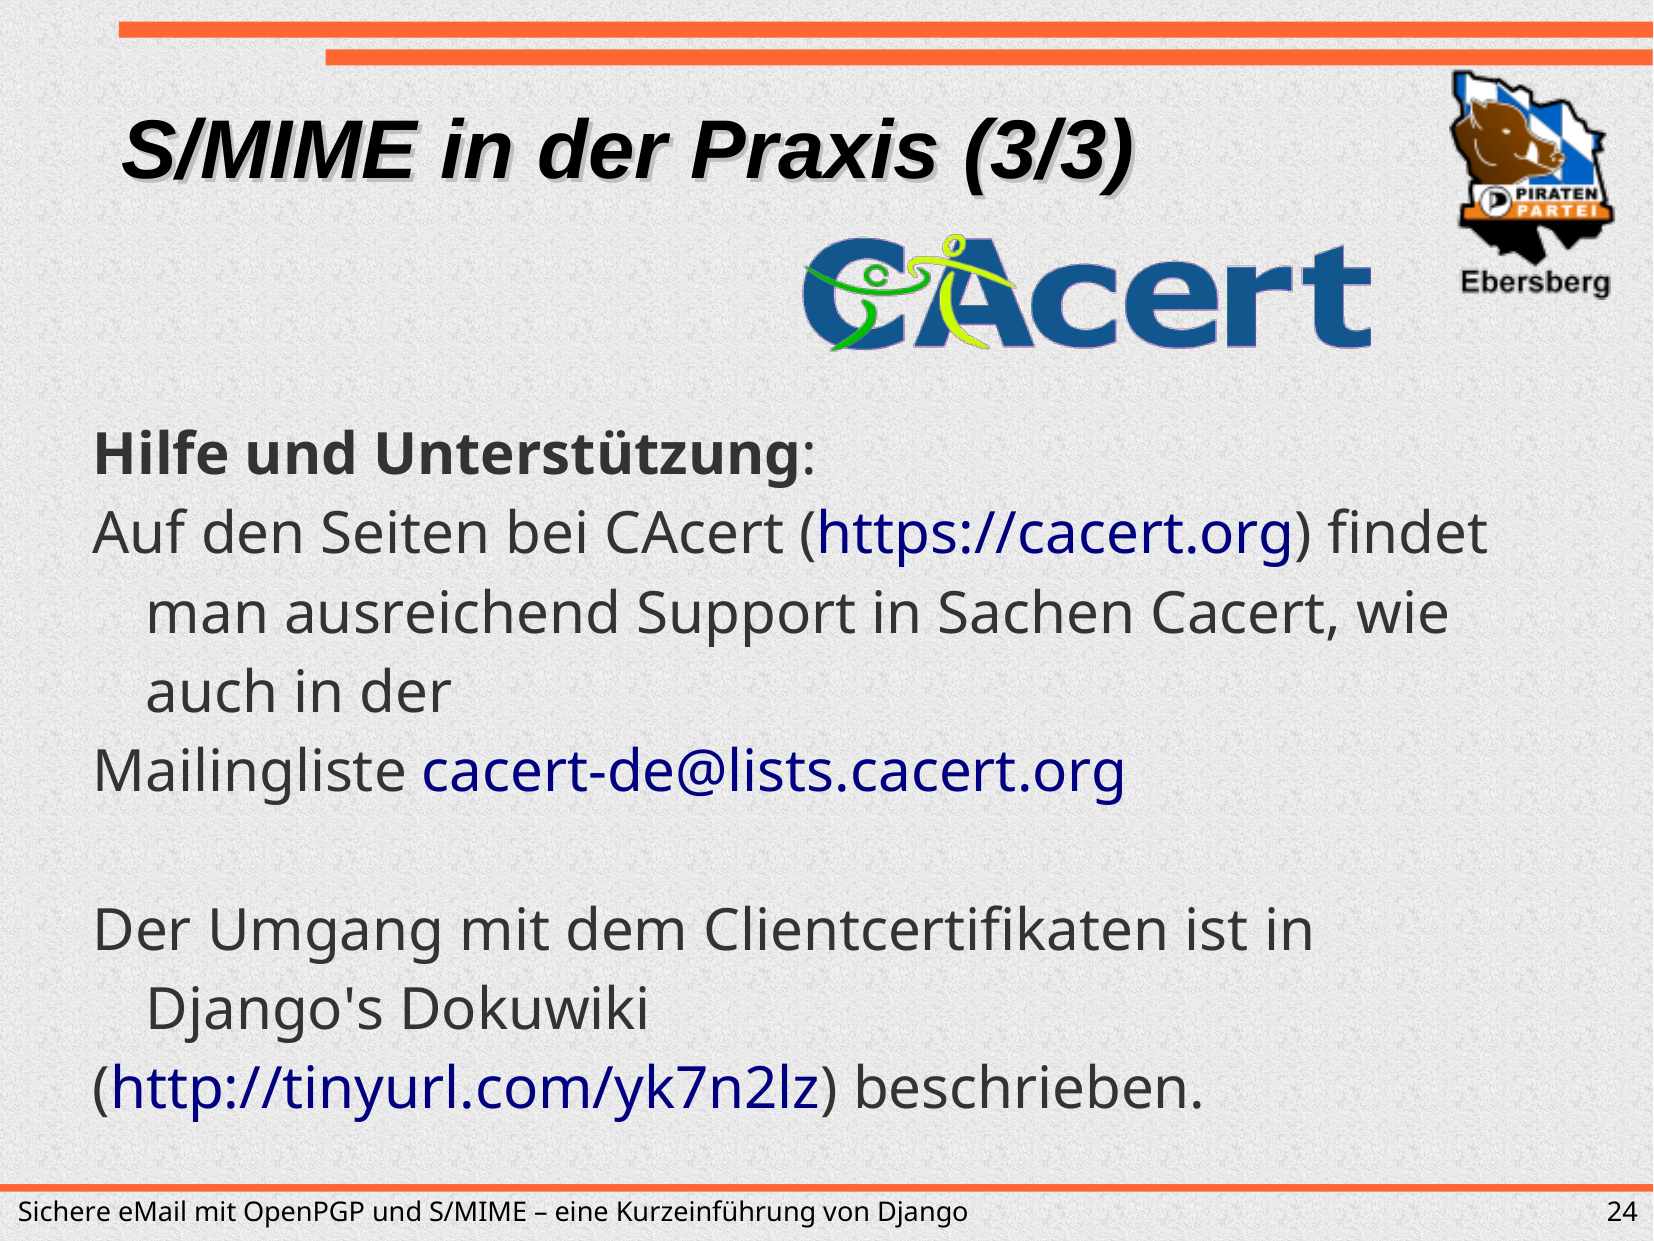

# S/MIME in der Praxis (3/3)
Hilfe und Unterstützung:
Auf den Seiten bei CAcert (https://cacert.org) findet man ausreichend Support in Sachen Cacert, wie auch in der
Mailingliste cacert-de@lists.cacert.org
Der Umgang mit dem Clientcertifikaten ist in Django's Dokuwiki
(http://tinyurl.com/yk7n2lz) beschrieben.